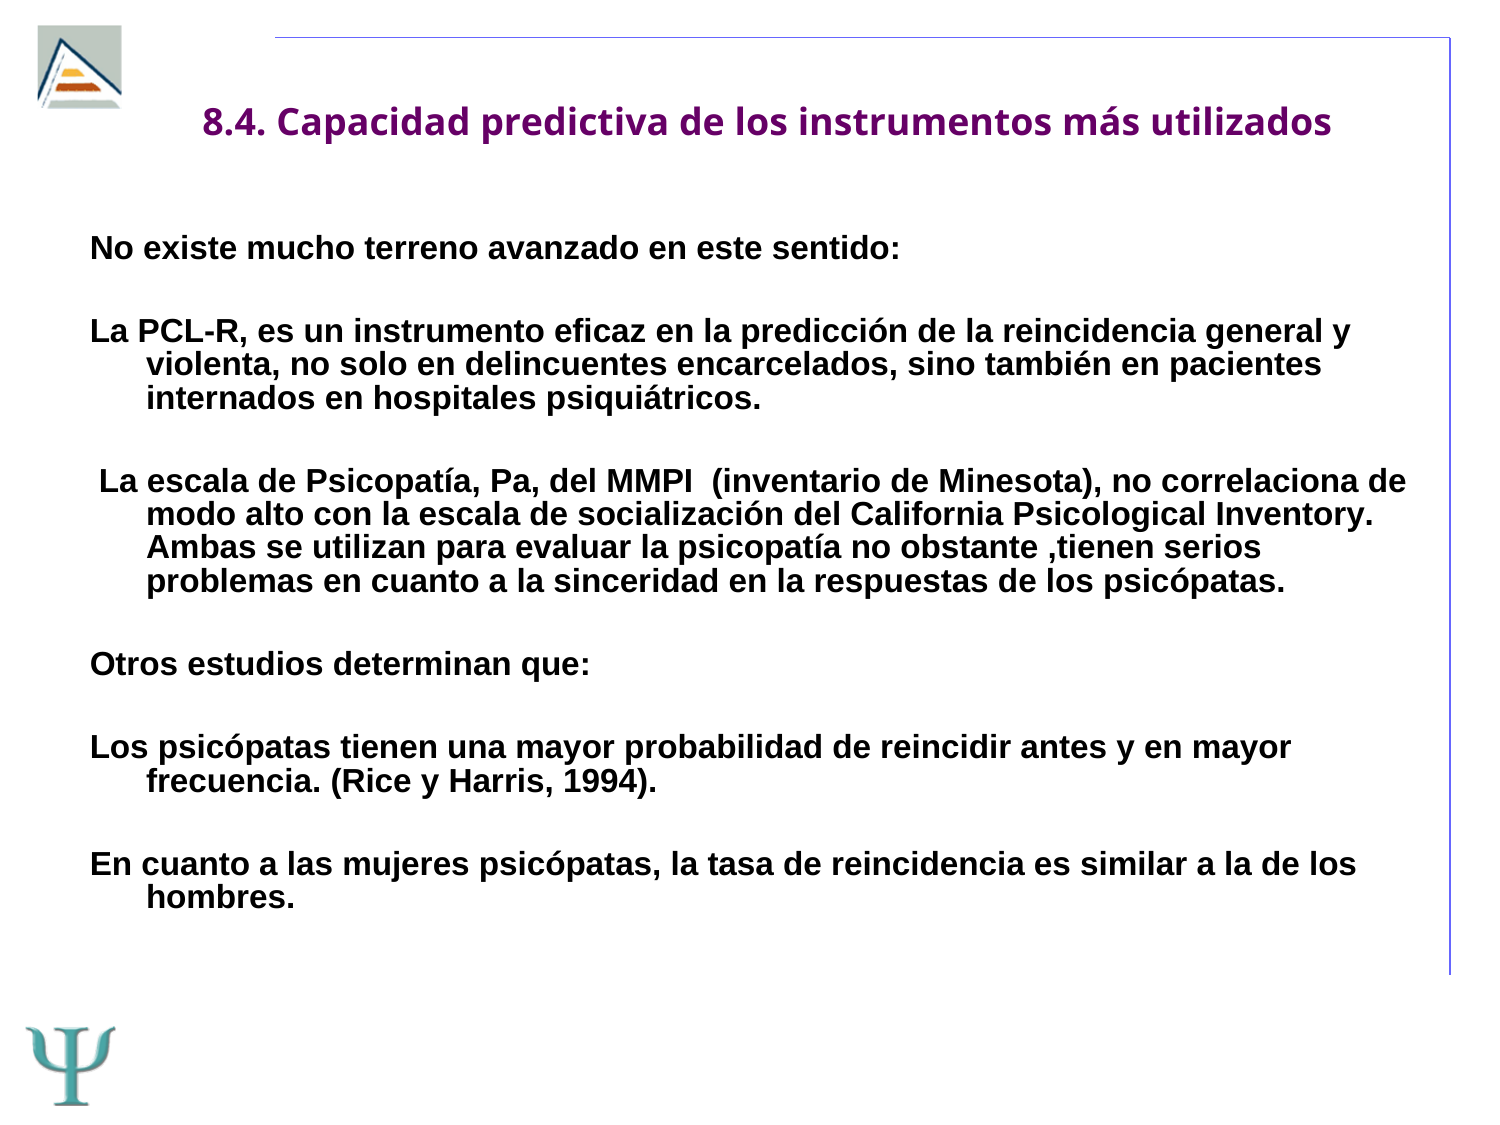

# 8.4. Capacidad predictiva de los instrumentos más utilizados
No existe mucho terreno avanzado en este sentido:
La PCL-R, es un instrumento eficaz en la predicción de la reincidencia general y violenta, no solo en delincuentes encarcelados, sino también en pacientes internados en hospitales psiquiátricos.
 La escala de Psicopatía, Pa, del MMPI (inventario de Minesota), no correlaciona de modo alto con la escala de socialización del California Psicological Inventory. Ambas se utilizan para evaluar la psicopatía no obstante ,tienen serios problemas en cuanto a la sinceridad en la respuestas de los psicópatas.
Otros estudios determinan que:
Los psicópatas tienen una mayor probabilidad de reincidir antes y en mayor frecuencia. (Rice y Harris, 1994).
En cuanto a las mujeres psicópatas, la tasa de reincidencia es similar a la de los hombres.